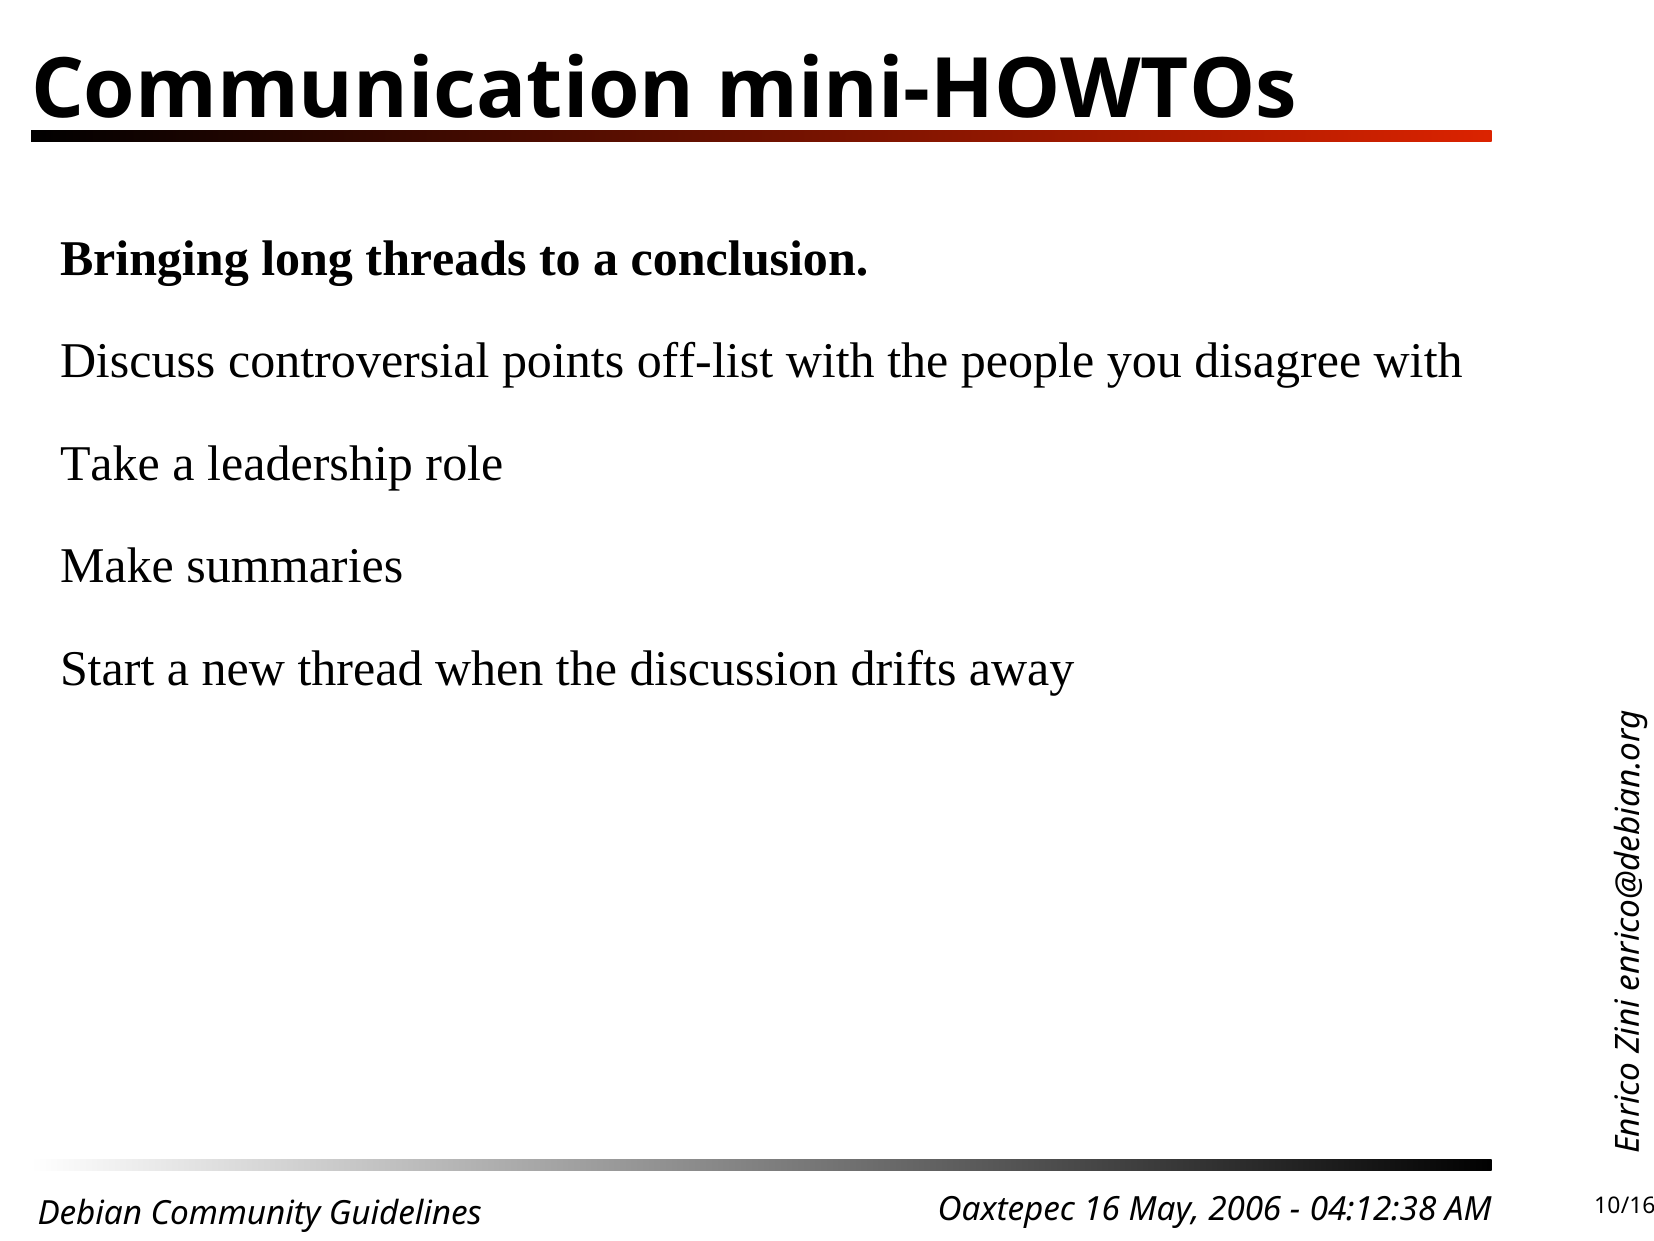

Communication mini-HOWTOs
Bringing long threads to a conclusion.
Discuss controversial points off-list with the people you disagree with
Take a leadership role
Make summaries
Start a new thread when the discussion drifts away